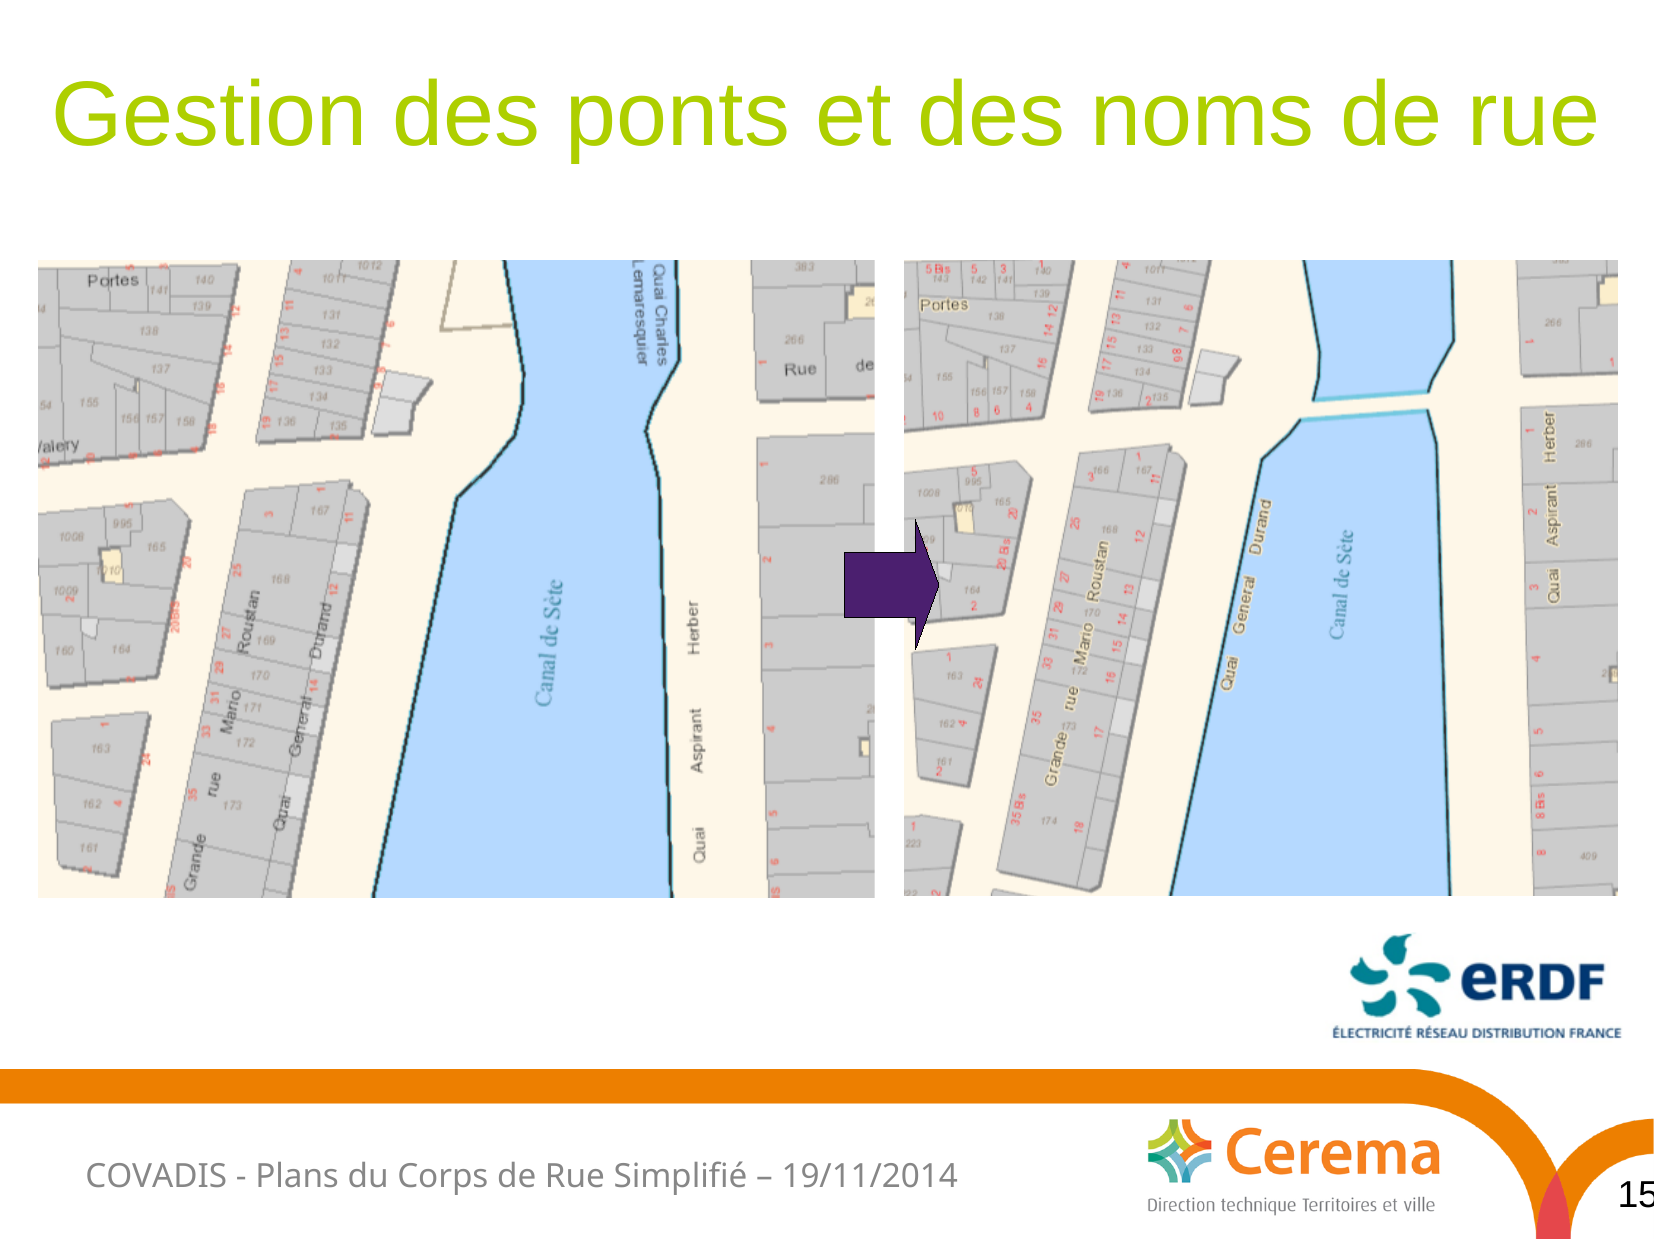

# Gestion des ponts et des noms de rue